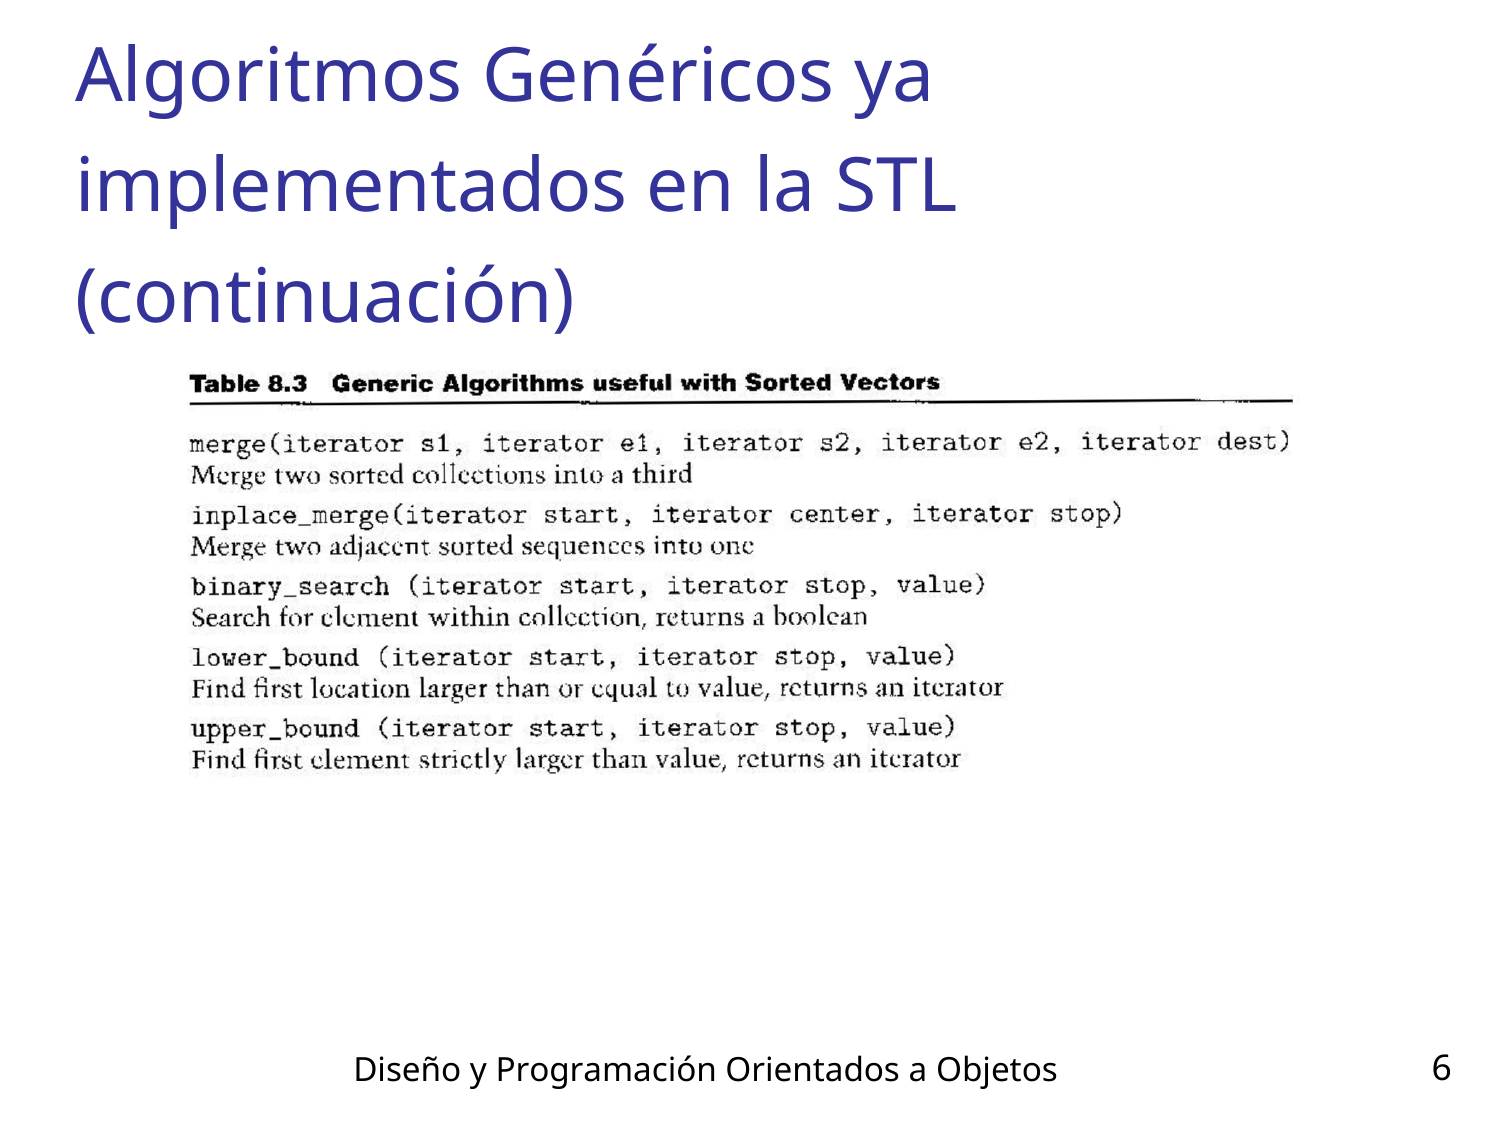

# Algoritmos Genéricos ya implementados en la STL (continuación)
Diseño y Programación Orientados a Objetos
6